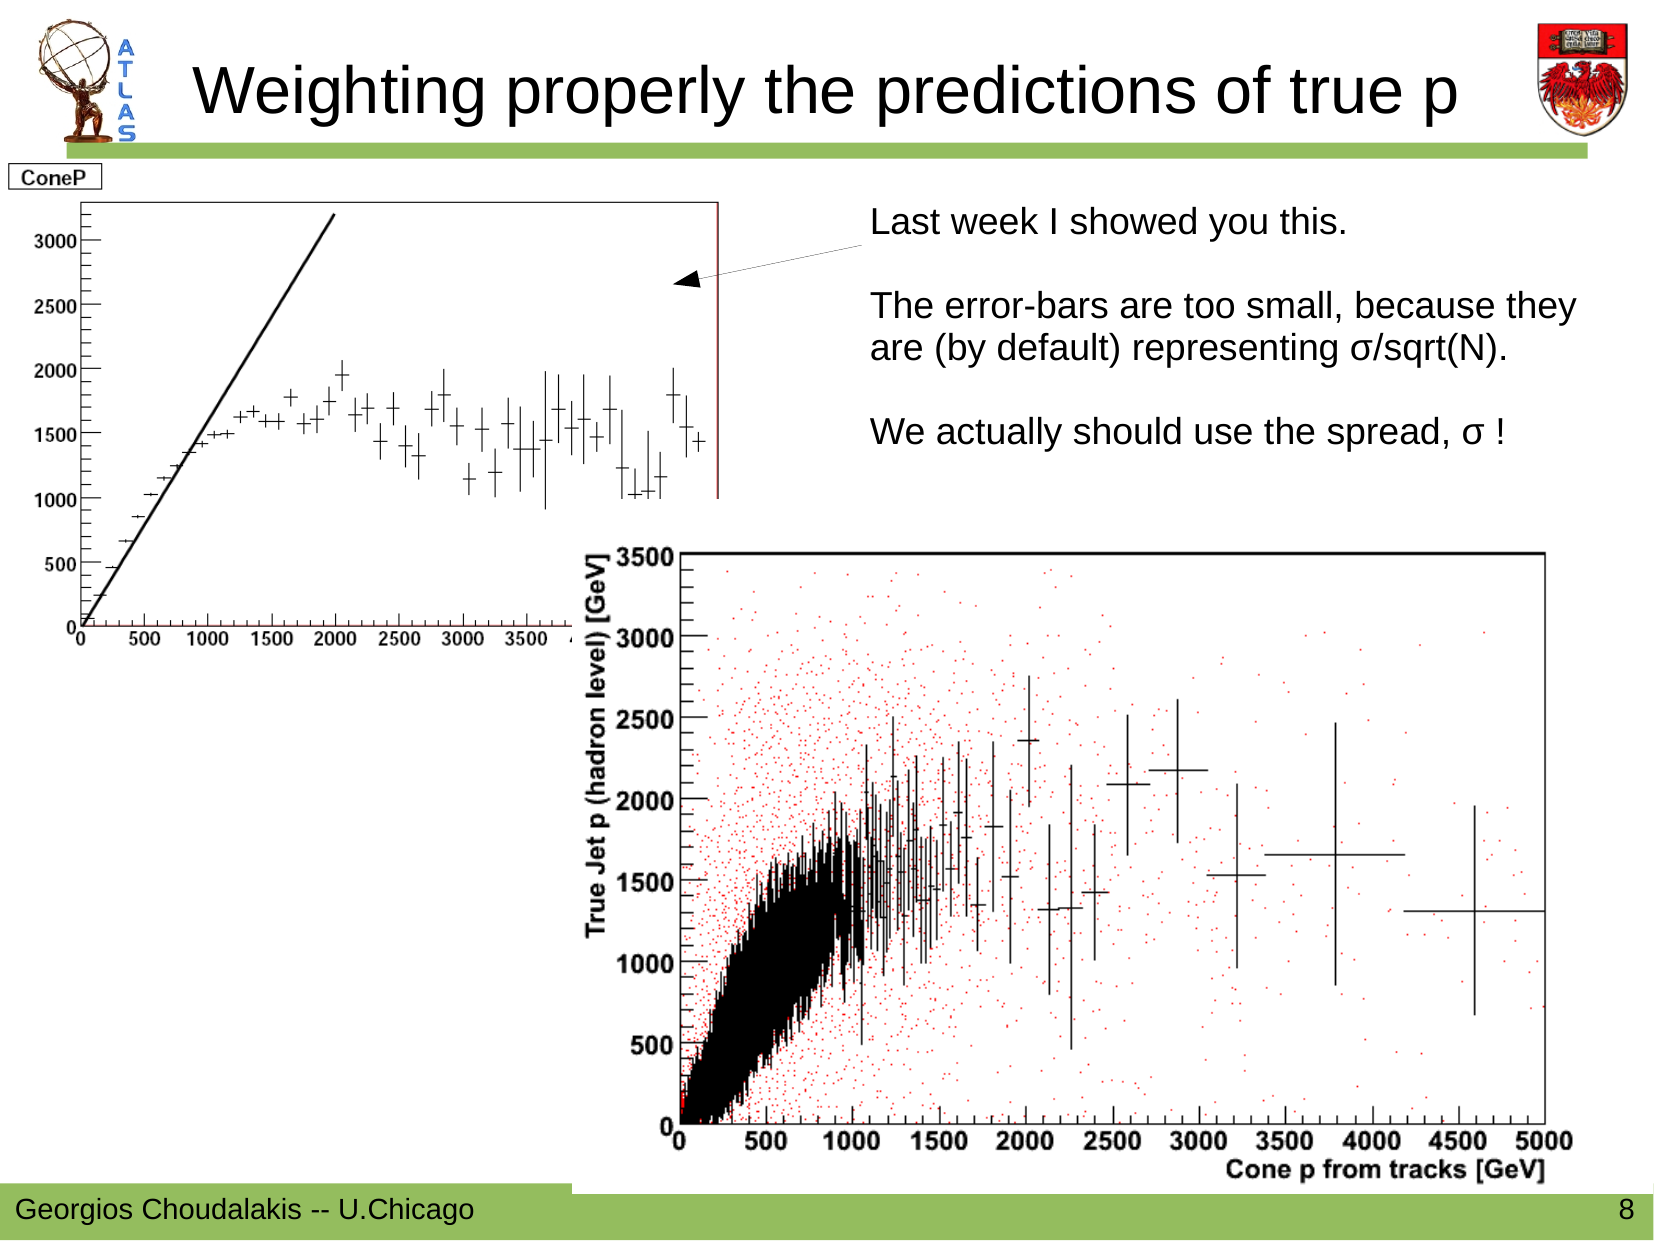

# Weighting properly the predictions of true p
Last week I showed you this.
The error-bars are too small, because they are (by default) representing σ/sqrt(N).
We actually should use the spread, σ !
8
Georgios Choudalakis -- U.Chicago